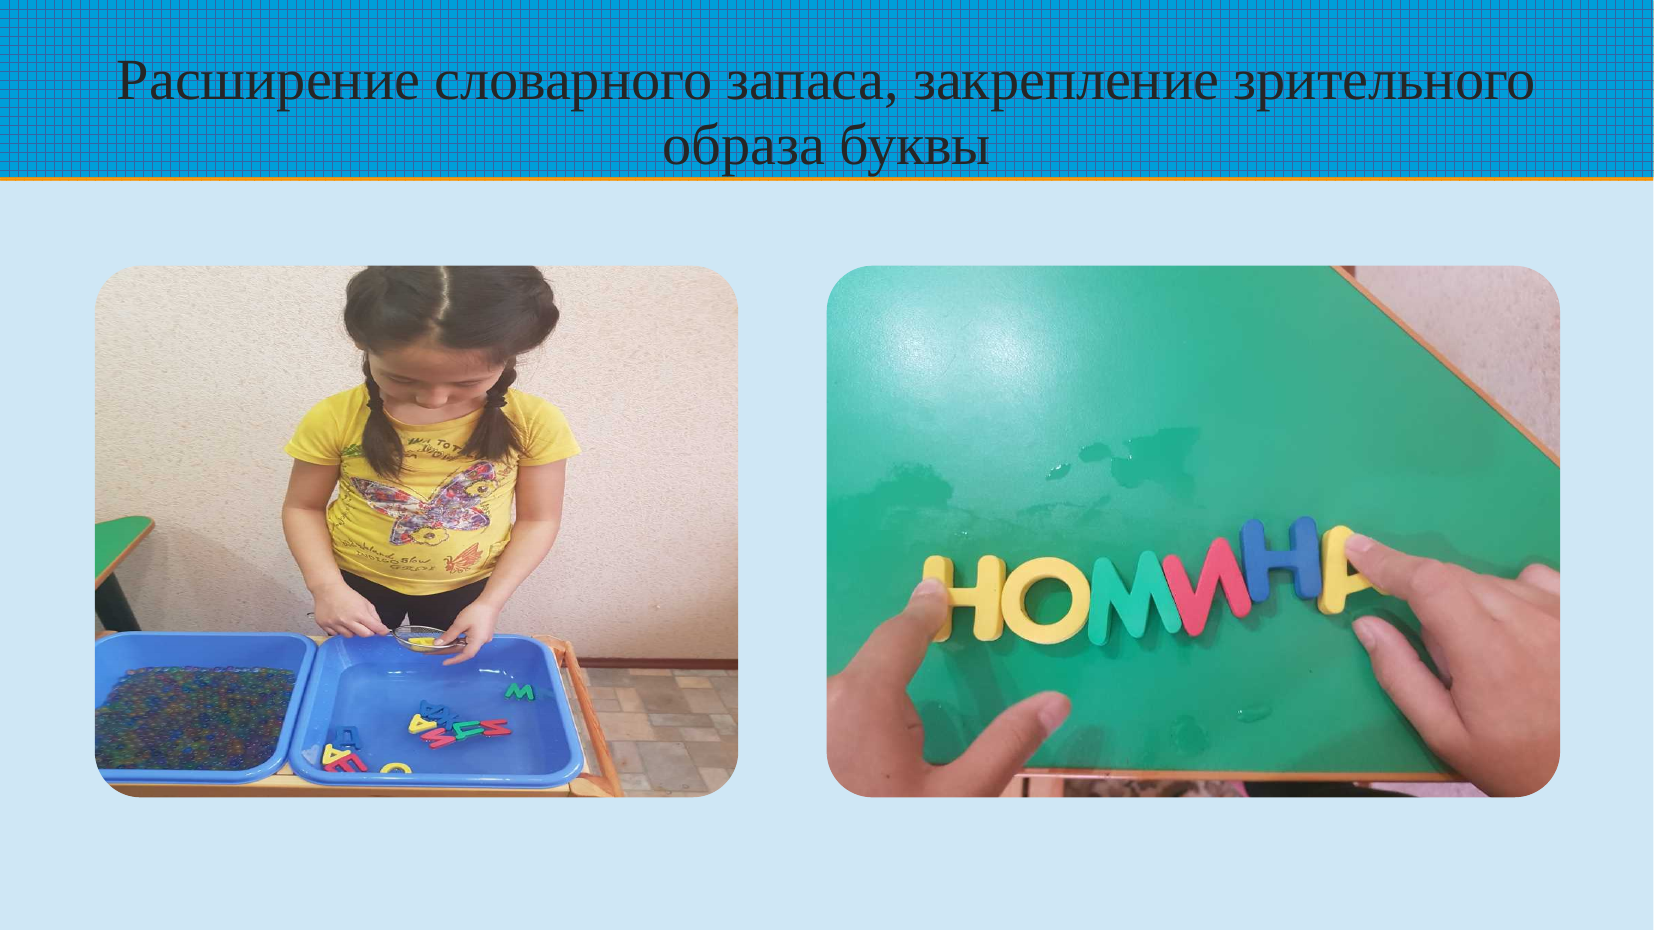

# Расширение словарного запаса, закрепление зрительного образа буквы